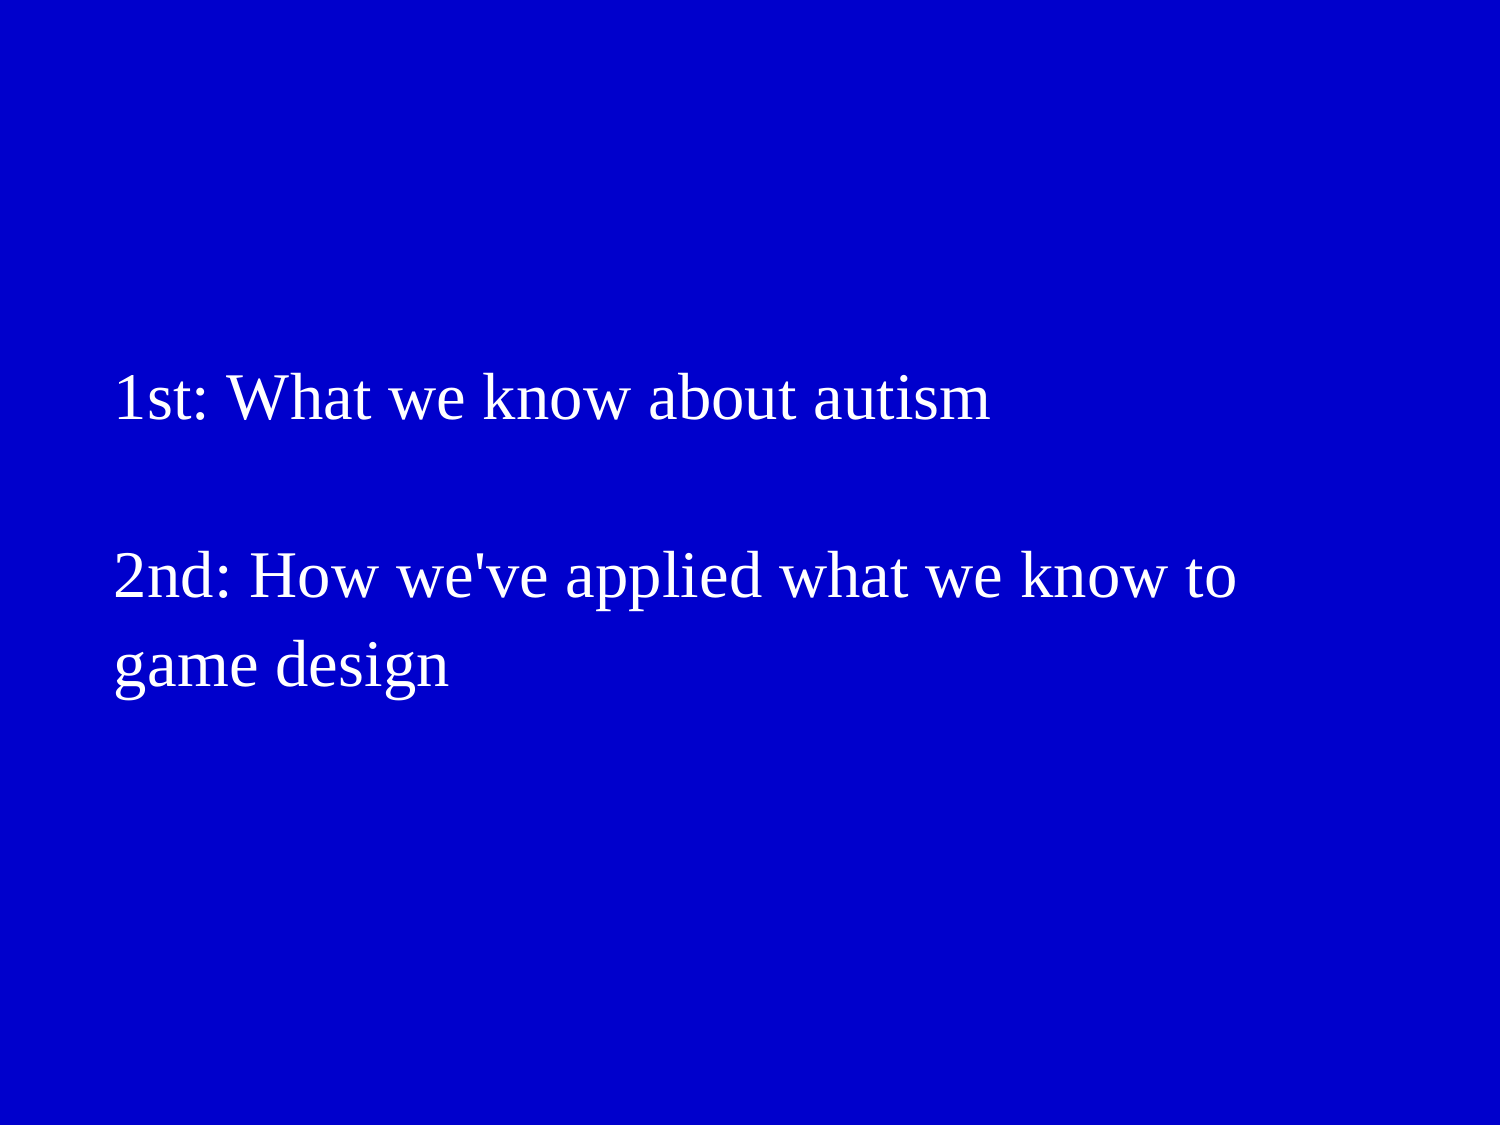

# 1st: What we know about autism 2nd: How we've applied what we know to game design